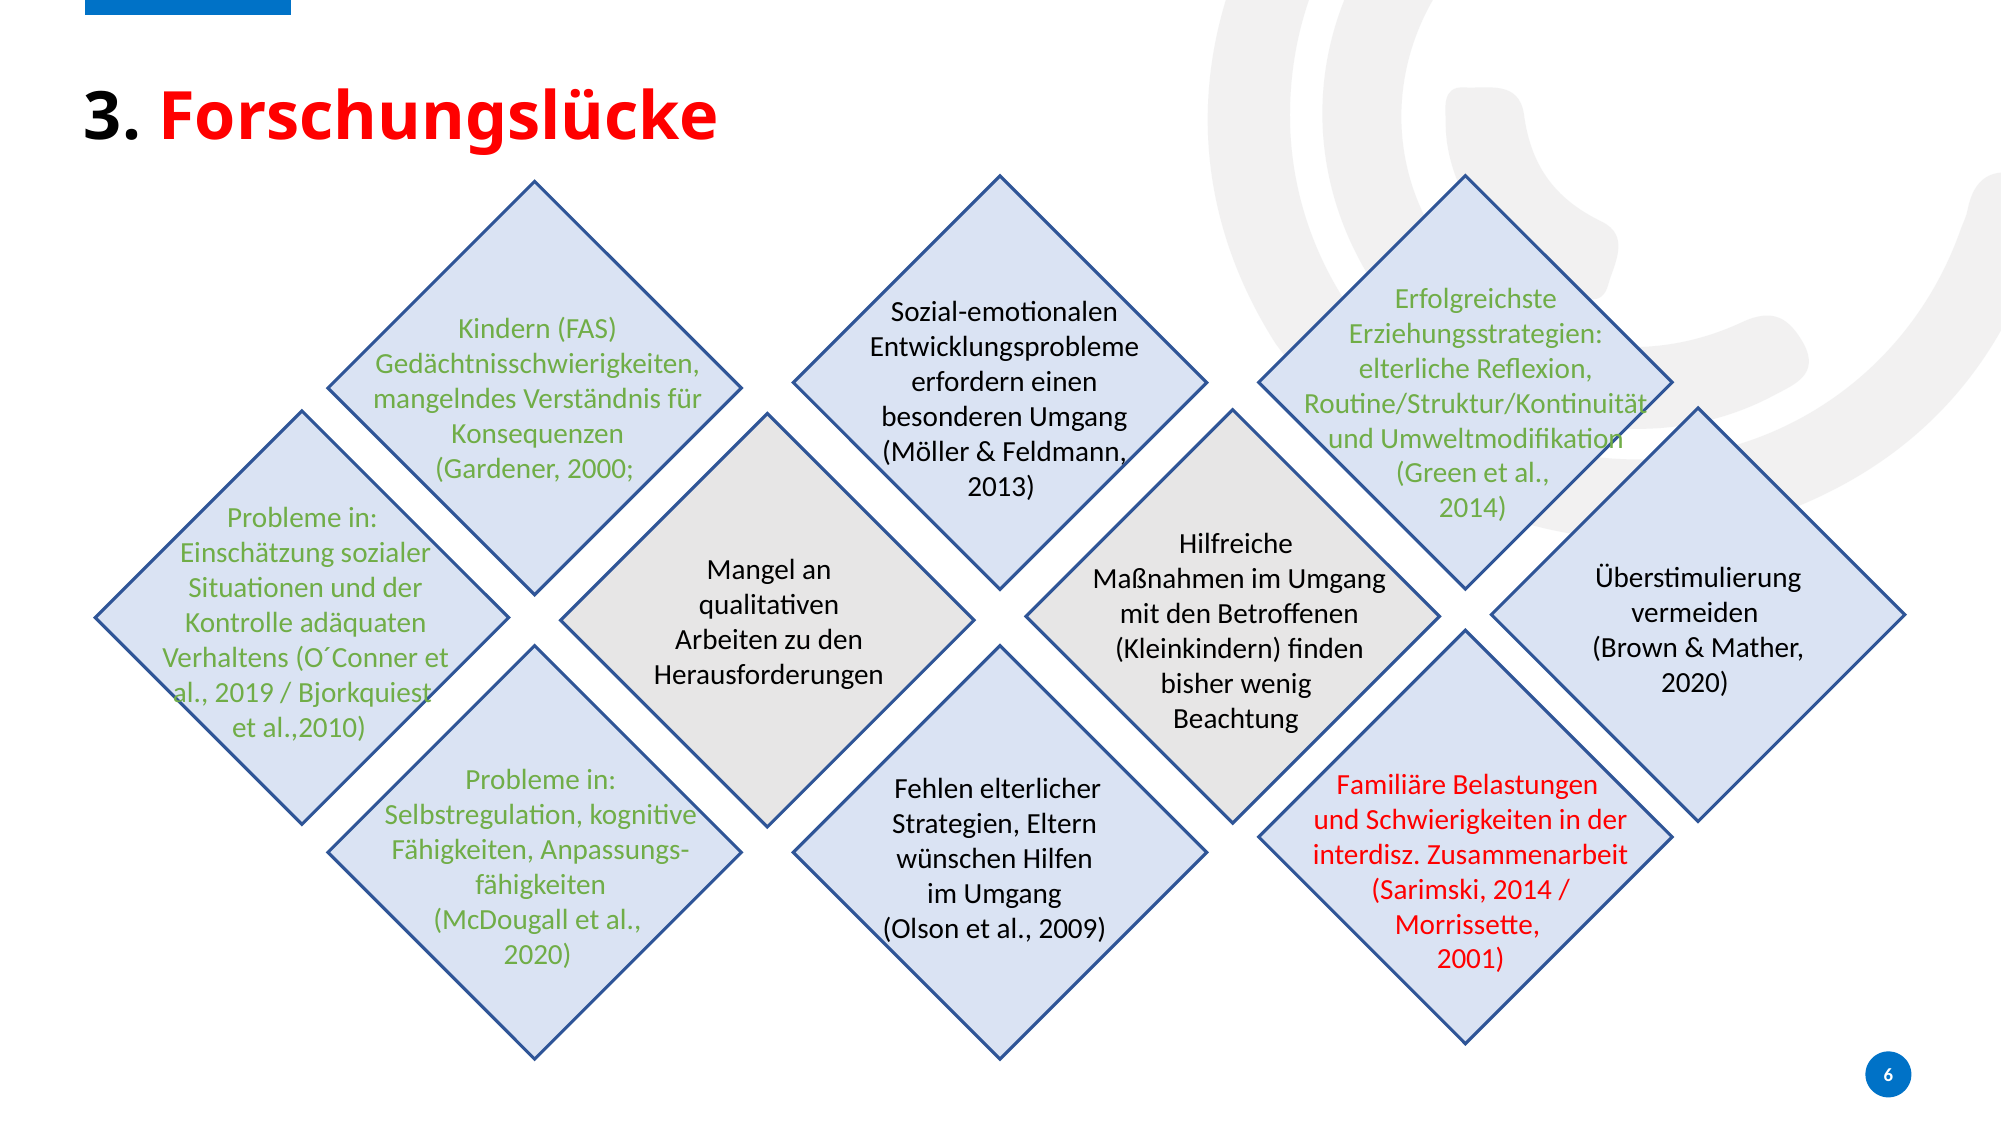

3. Forschungslücke
Probleme in:
Einschätzung sozialer Situationen und der Kontrolle adäquaten Verhaltens (O´Conner et al., 2019 / Bjorkquiest
et al.,2010)
Überstimulierung vermeiden
(Brown & Mather, 2020)
Erfolgreichste Erziehungsstrategien:
elterliche Reflexion, Routine/Struktur/Kontinuität und Umweltmodifikation (Green et al.,
2014)
Sozial-emotionalen Entwicklungsprobleme erfordern einen besonderen Umgang (Möller & Feldmann, 2013)
Kindern (FAS)
Gedächtnisschwierigkeiten, mangelndes Verständnis für Konsequenzen
(Gardener, 2000;
Hilfreiche
Maßnahmen im Umgang mit den Betroffenen (Kleinkindern) finden bisher wenig
Beachtung
Mangel an qualitativen Arbeiten zu den Herausforderungen
Probleme in: Selbstregulation, kognitive Fähigkeiten, Anpassungs-
fähigkeiten
(McDougall et al.,
2020)
Familiäre Belastungen
und Schwierigkeiten in der interdisz. Zusammenarbeit
(Sarimski, 2014 / Morrissette,
2001)
Fehlen elterlicher Strategien, Eltern
wünschen Hilfen
im Umgang
(Olson et al., 2009)
6